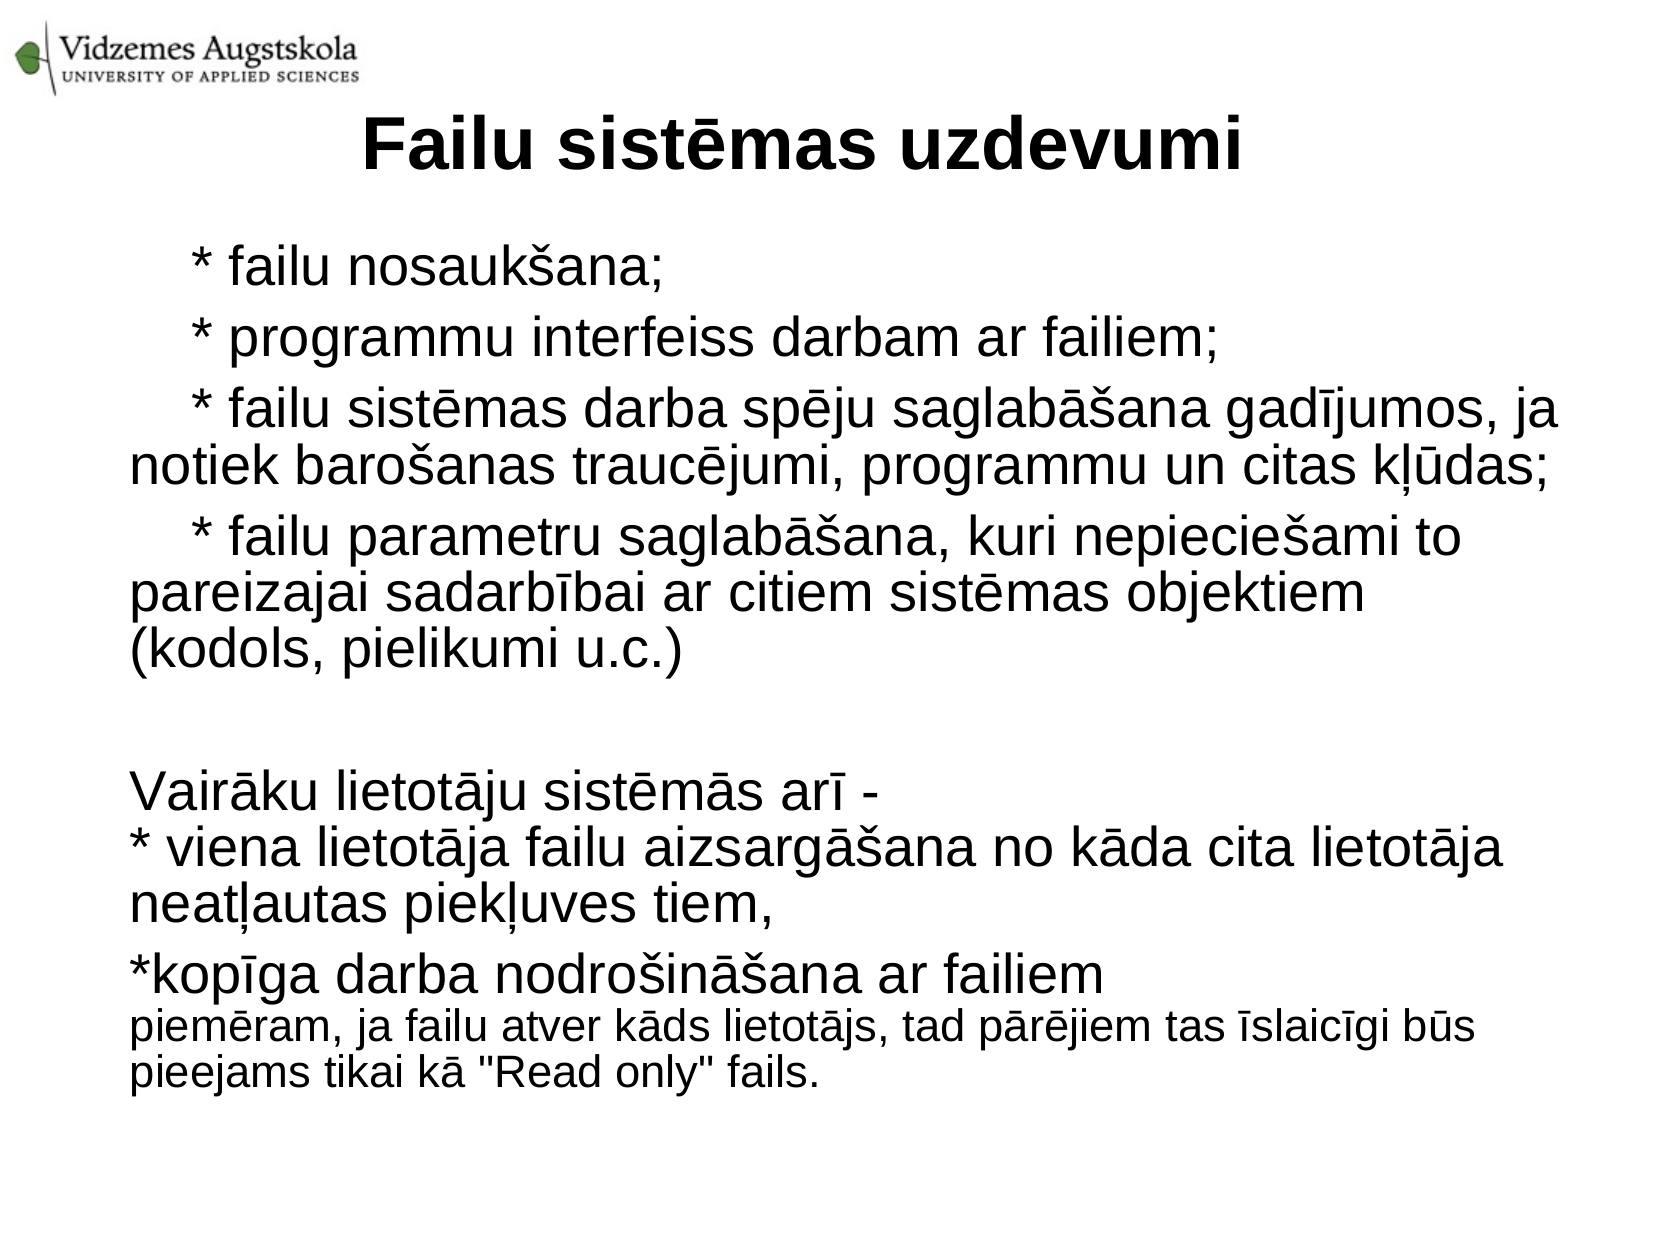

# Failu sistēmas uzdevumi
 * failu nosaukšana;
 * programmu interfeiss darbam ar failiem;
 * failu sistēmas darba spēju saglabāšana gadījumos, ja notiek barošanas traucējumi, programmu un citas kļūdas;
 * failu parametru saglabāšana, kuri nepieciešami to pareizajai sadarbībai ar citiem sistēmas objektiem (kodols, pielikumi u.c.)
Vairāku lietotāju sistēmās arī -
* viena lietotāja failu aizsargāšana no kāda cita lietotāja neatļautas piekļuves tiem,
*kopīga darba nodrošināšana ar failiem
piemēram, ja failu atver kāds lietotājs, tad pārējiem tas īslaicīgi būs pieejams tikai kā "Read only" fails.